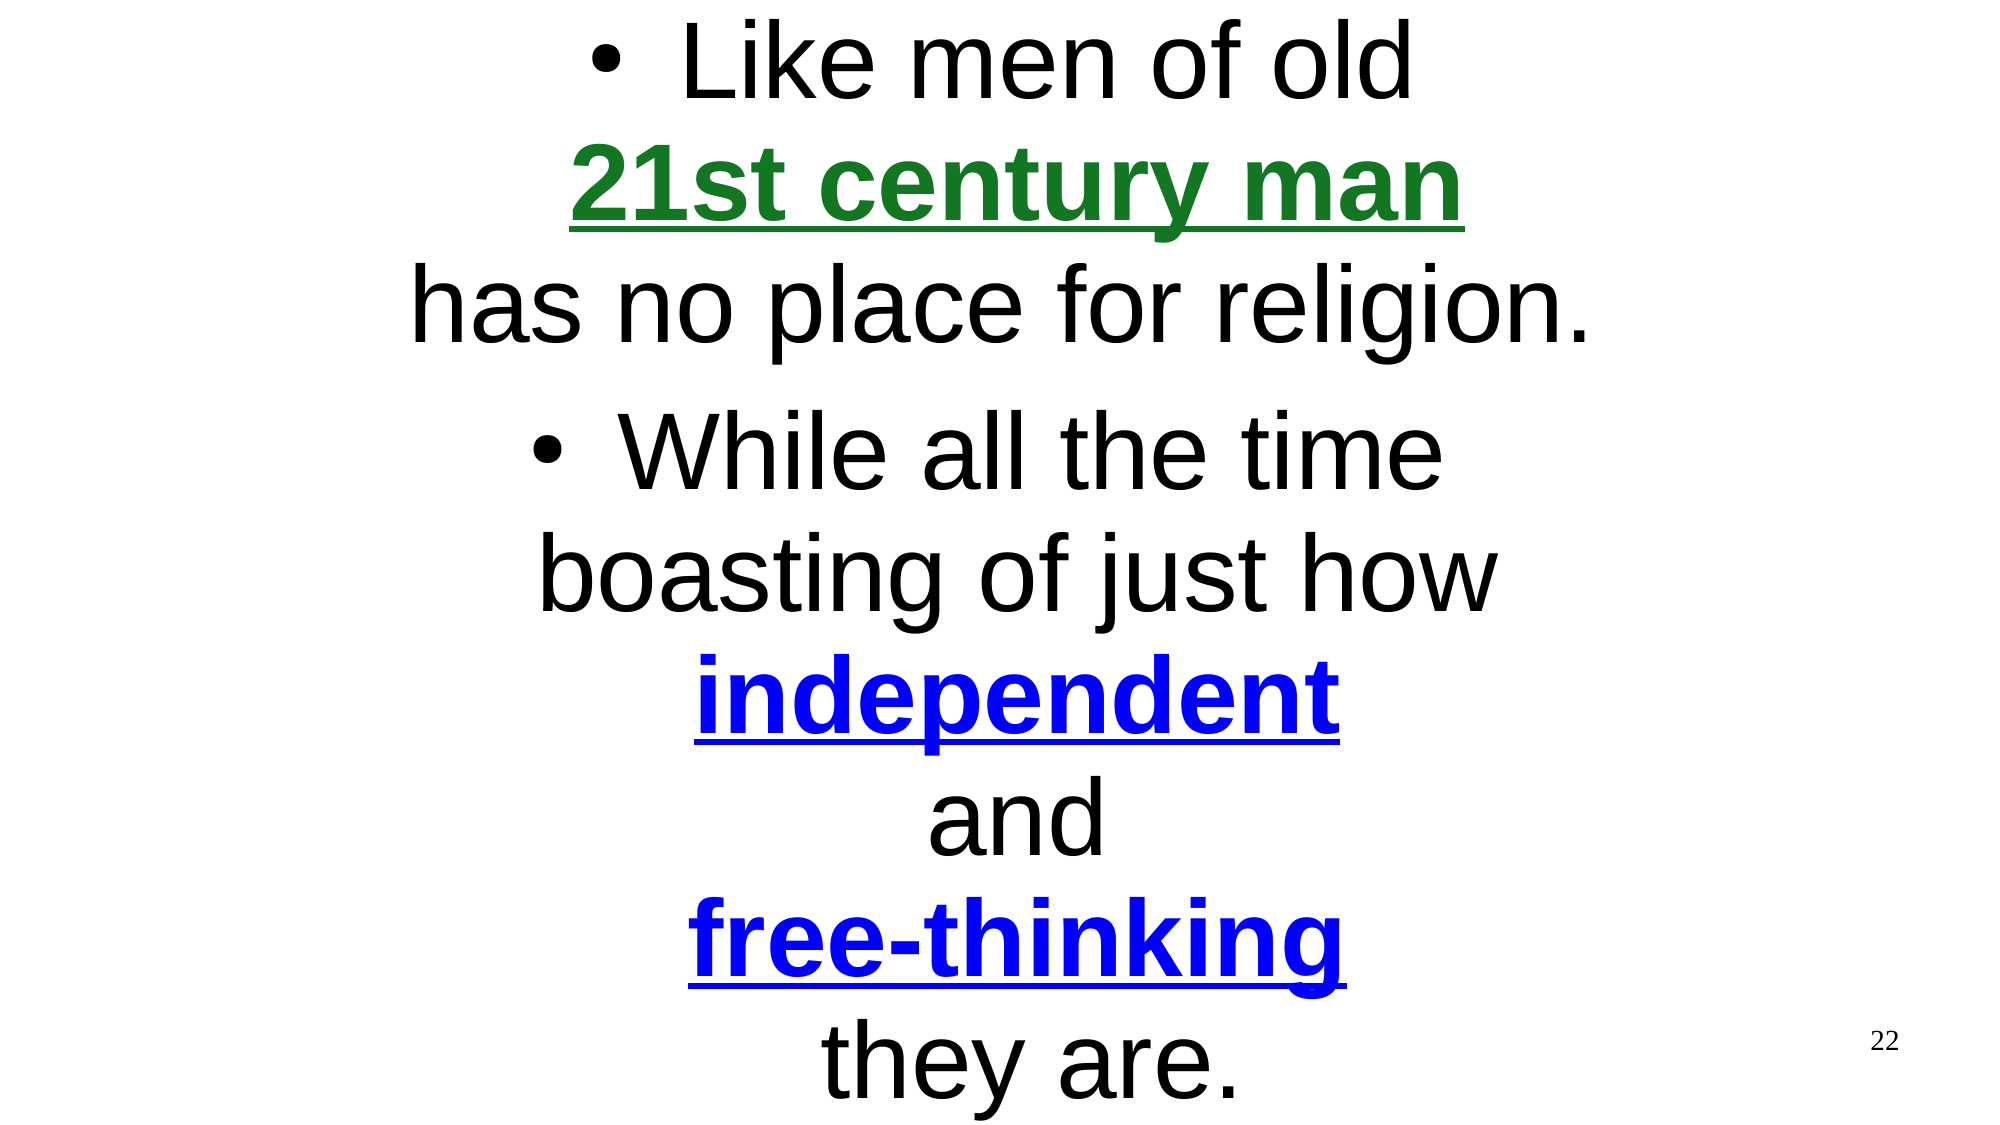

# Like men of old 21st century man has no place for religion.
 While all the time
boasting of just how
independent
and
free-thinking
they are.
22